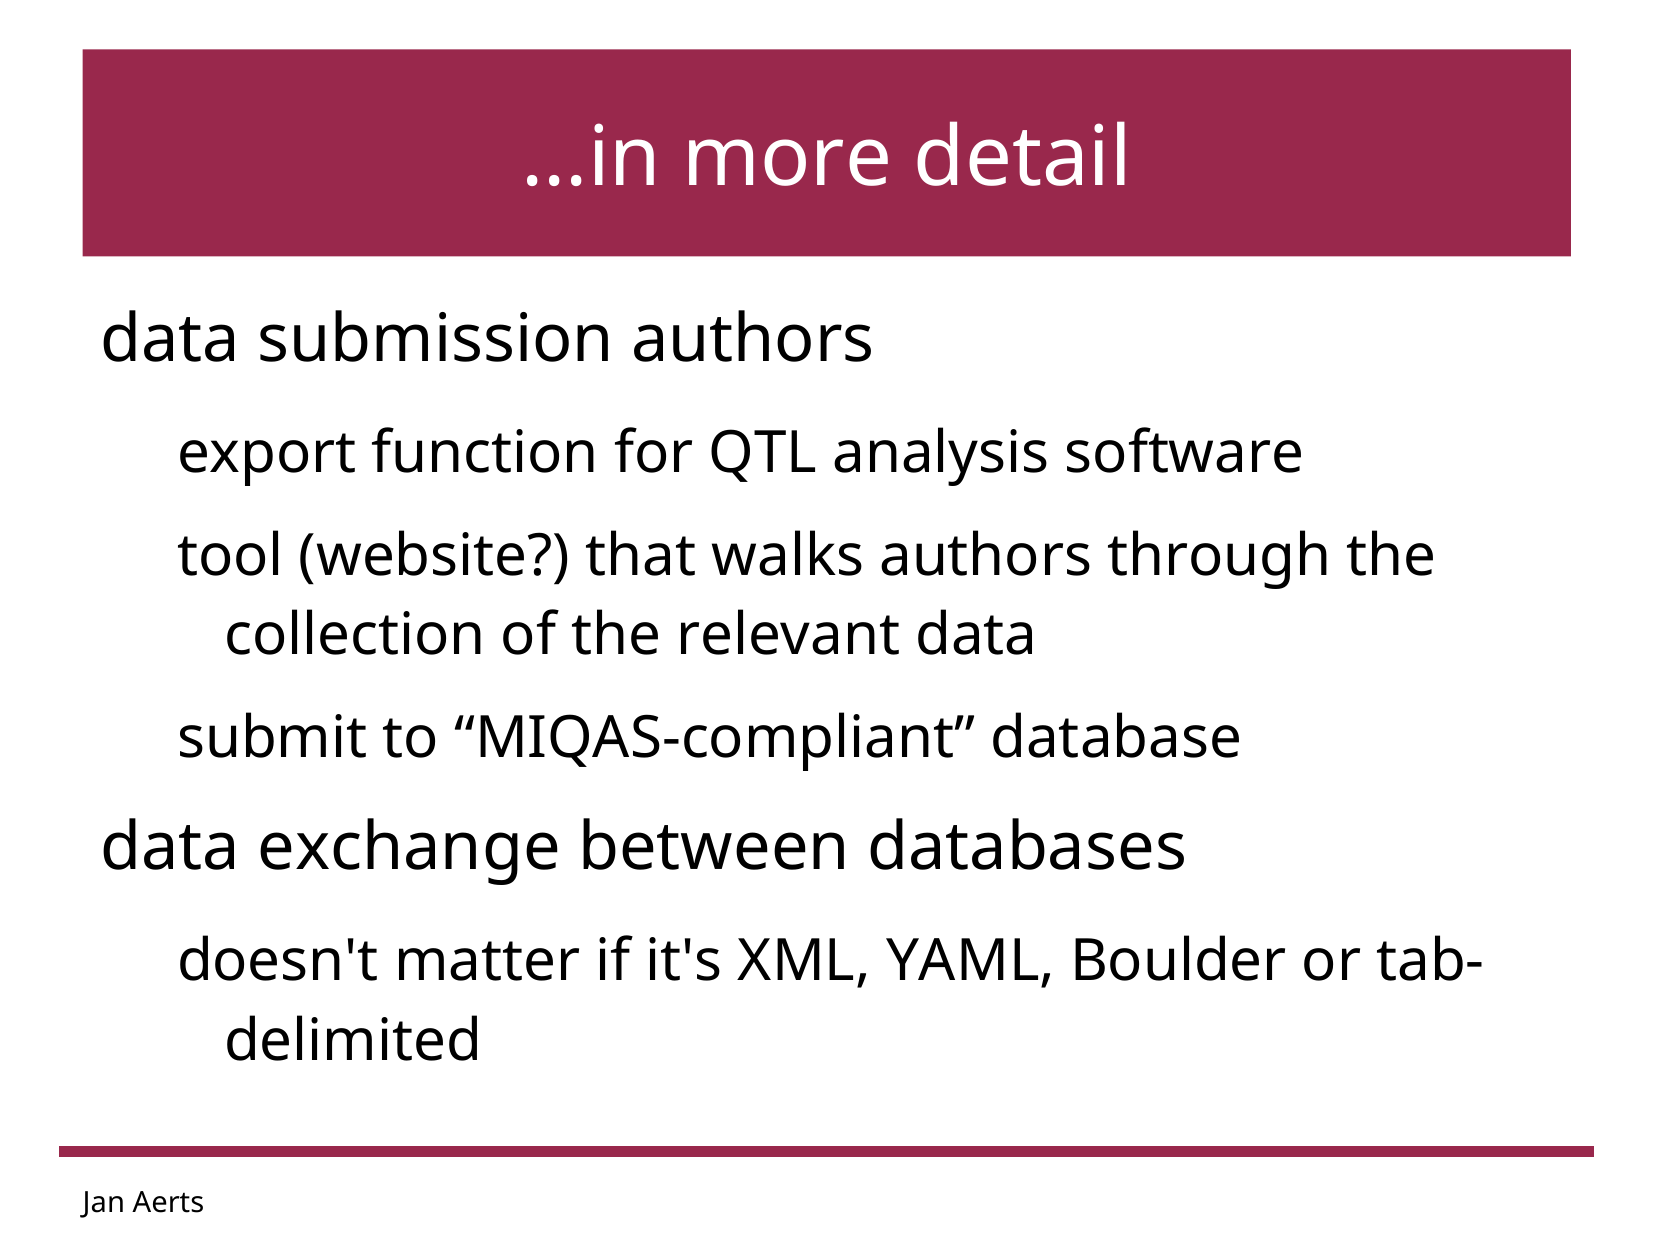

# ...in more detail
data submission authors
export function for QTL analysis software
tool (website?) that walks authors through the collection of the relevant data
submit to “MIQAS-compliant” database
data exchange between databases
doesn't matter if it's XML, YAML, Boulder or tab-delimited